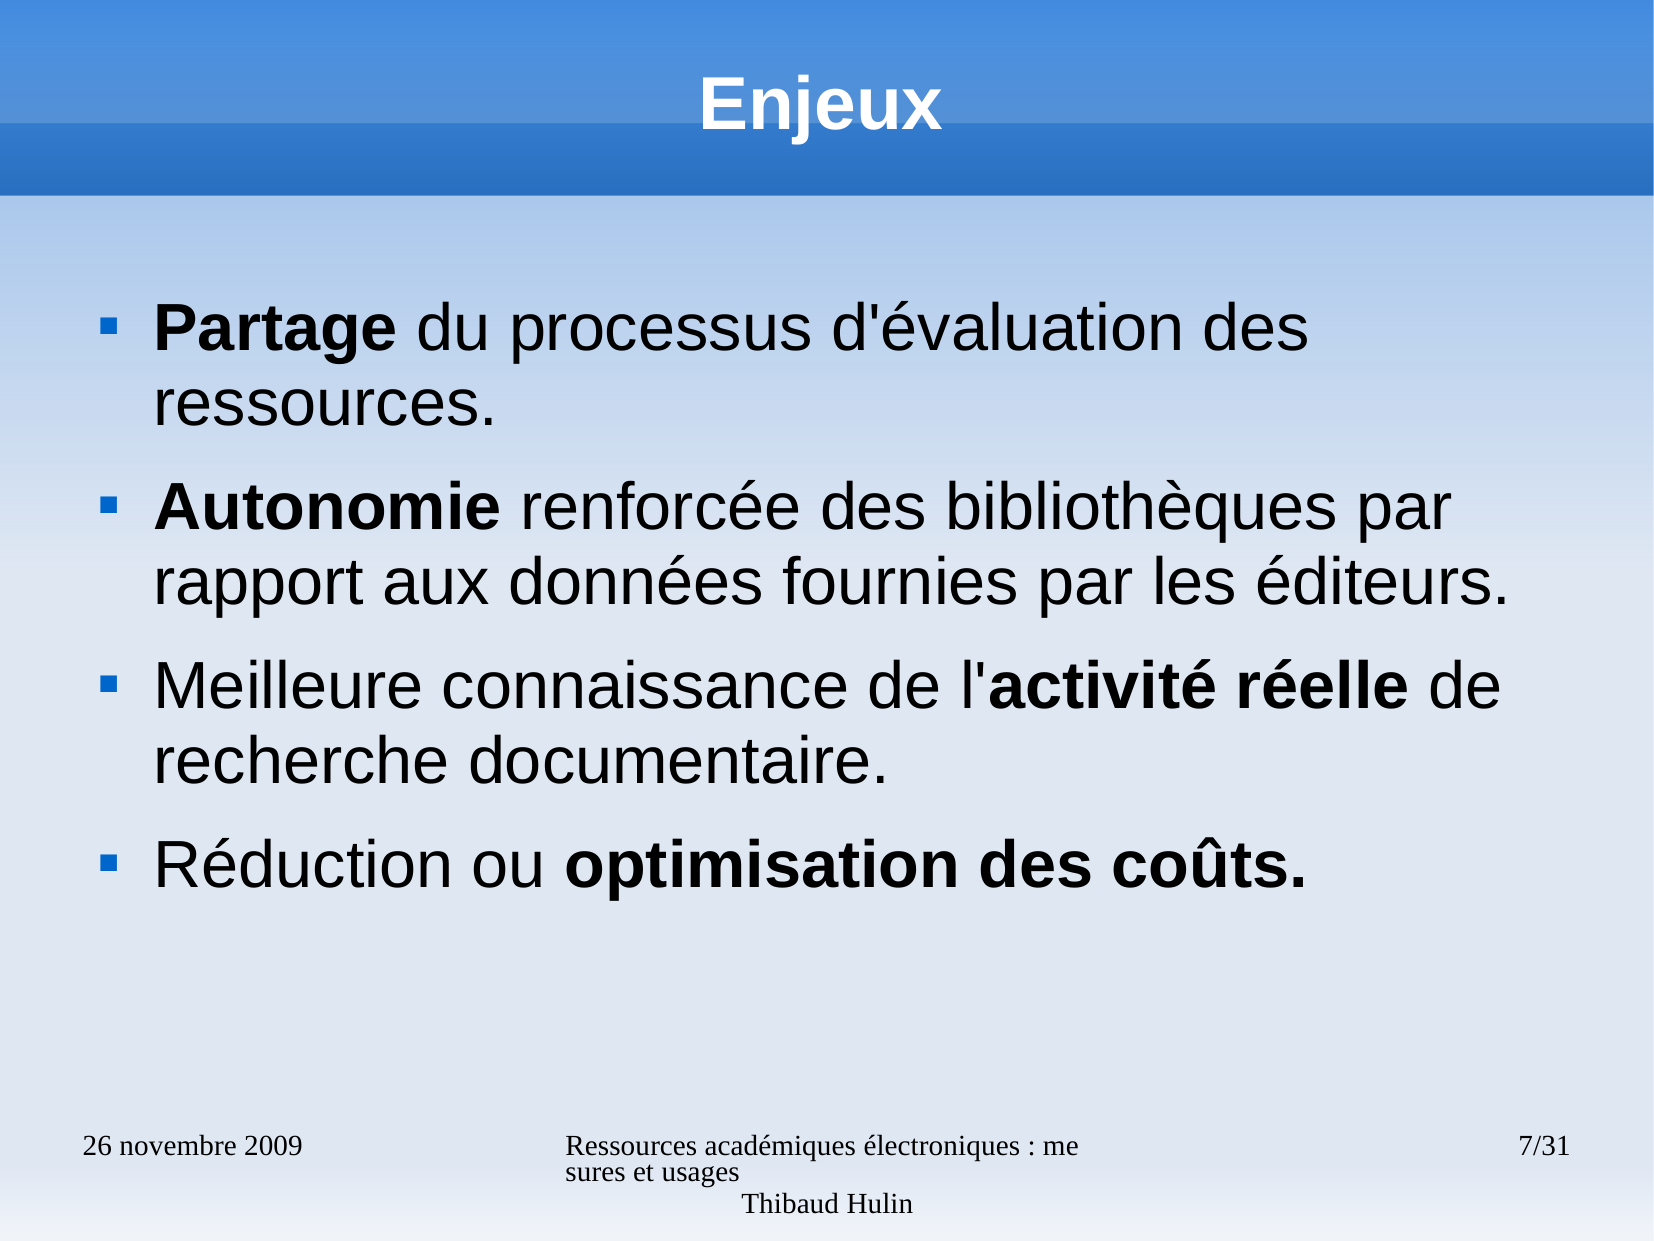

# Enjeux
Partage du processus d'évaluation des ressources.
Autonomie renforcée des bibliothèques par rapport aux données fournies par les éditeurs.
Meilleure connaissance de l'activité réelle de recherche documentaire.
Réduction ou optimisation des coûts.
26 novembre 2009
Ressources académiques électroniques : mesures et usages
7